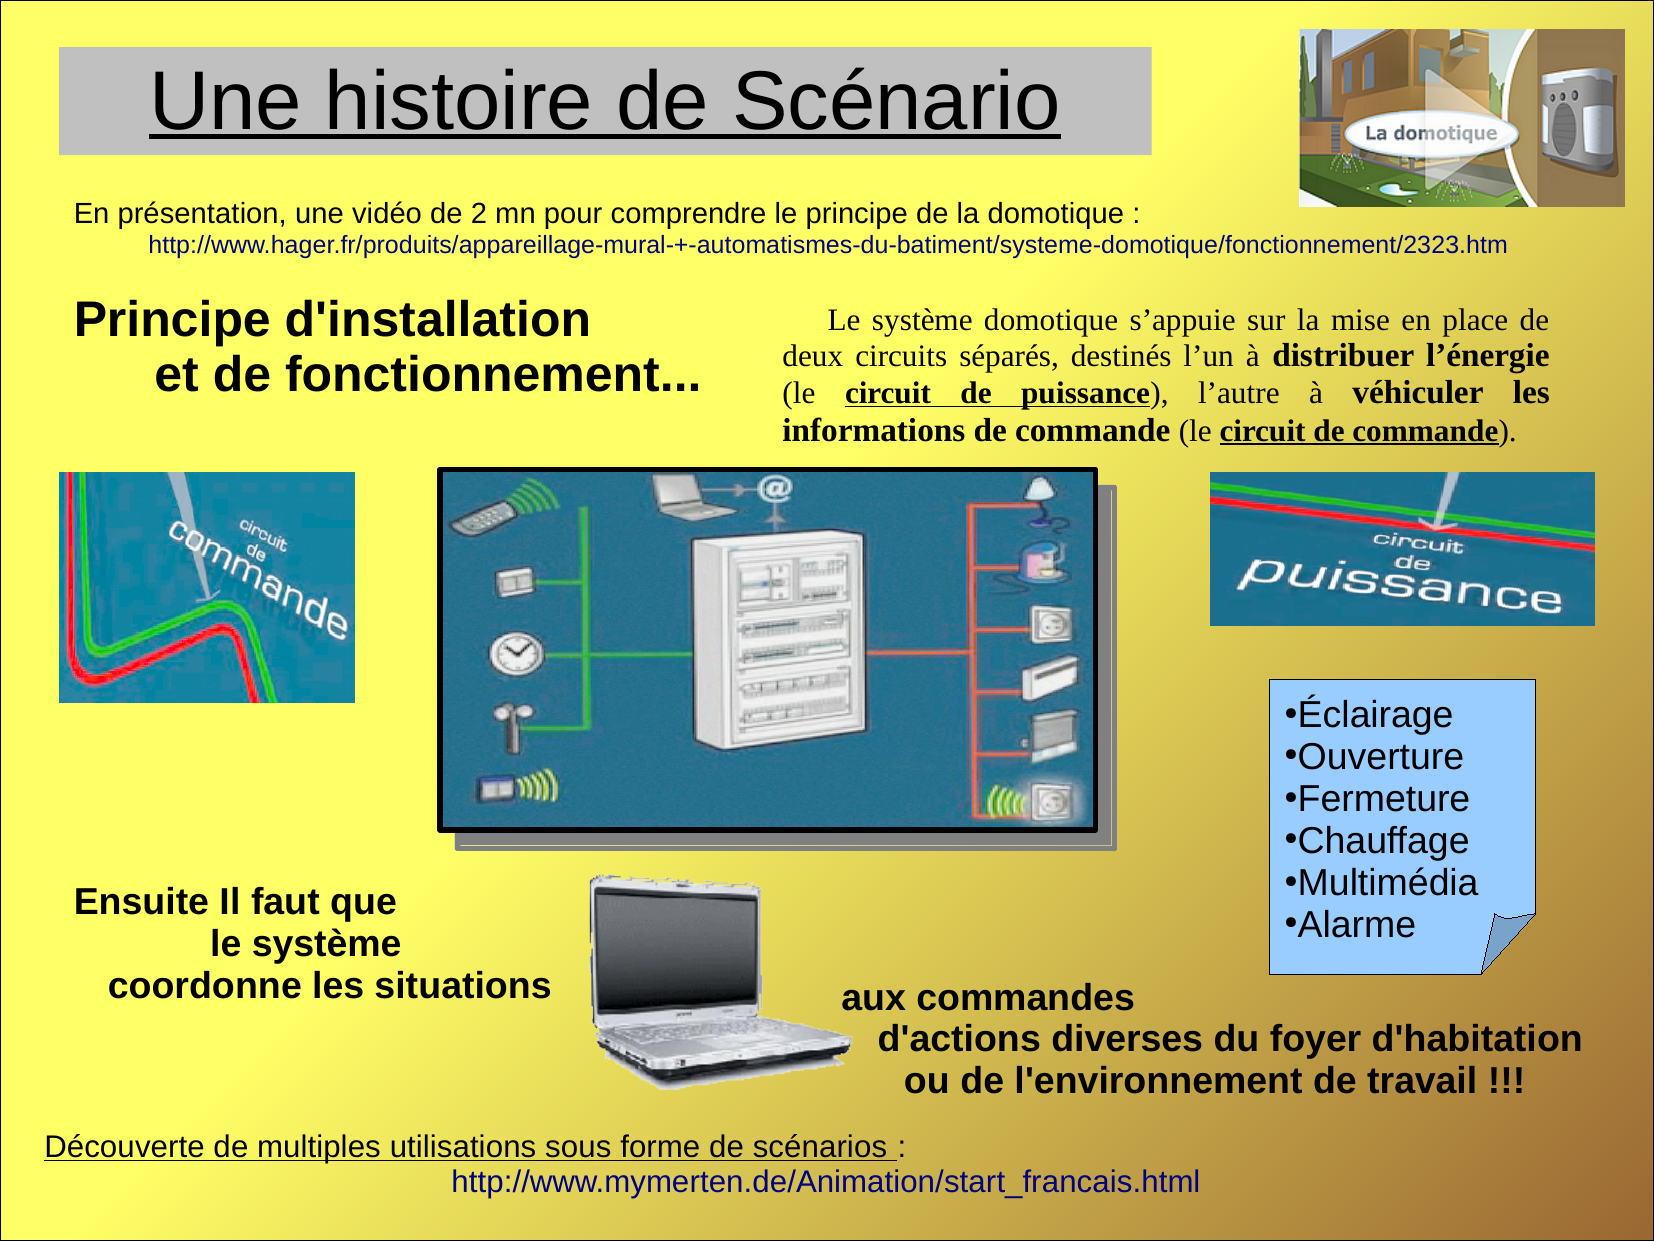

Une histoire de Scénario
En présentation, une vidéo de 2 mn pour comprendre le principe de la domotique :
http://www.hager.fr/produits/appareillage-mural-+-automatismes-du-batiment/systeme-domotique/fonctionnement/2323.htm
Principe d'installation
et de fonctionnement...
 Le système domotique s’appuie sur la mise en place de deux circuits séparés, destinés l’un à distribuer l’énergie (le circuit de puissance), l’autre à véhiculer les informations de commande (le circuit de commande).
Éclairage
Ouverture
Fermeture
Chauffage
Multimédia
Alarme
Ensuite Il faut que
 le système
 coordonne les situations
aux commandes
 d'actions diverses du foyer d'habitation
ou de l'environnement de travail !!!
Découverte de multiples utilisations sous forme de scénarios :
http://www.mymerten.de/Animation/start_francais.html